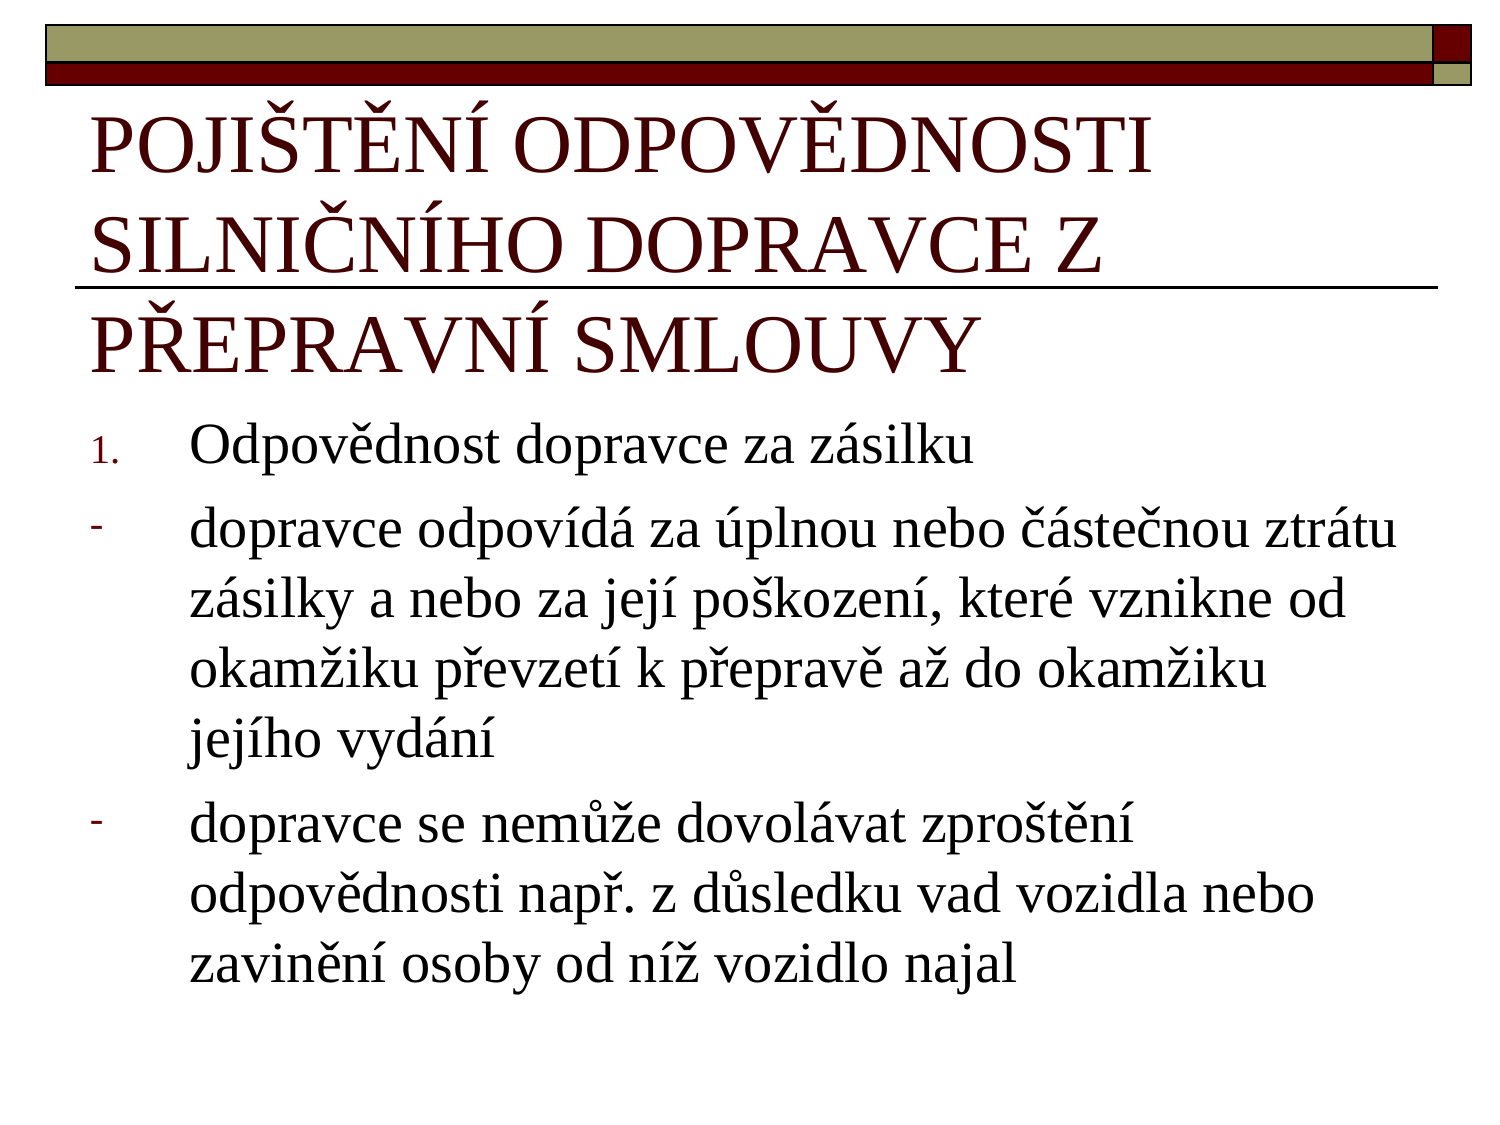

# POJIŠTĚNÍ ODPOVĚDNOSTI SILNIČNÍHO DOPRAVCE Z PŘEPRAVNÍ SMLOUVY
Odpovědnost dopravce za zásilku
dopravce odpovídá za úplnou nebo částečnou ztrátu zásilky a nebo za její poškození, které vznikne od okamžiku převzetí k přepravě až do okamžiku jejího vydání
dopravce se nemůže dovolávat zproštění odpovědnosti např. z důsledku vad vozidla nebo zavinění osoby od níž vozidlo najal